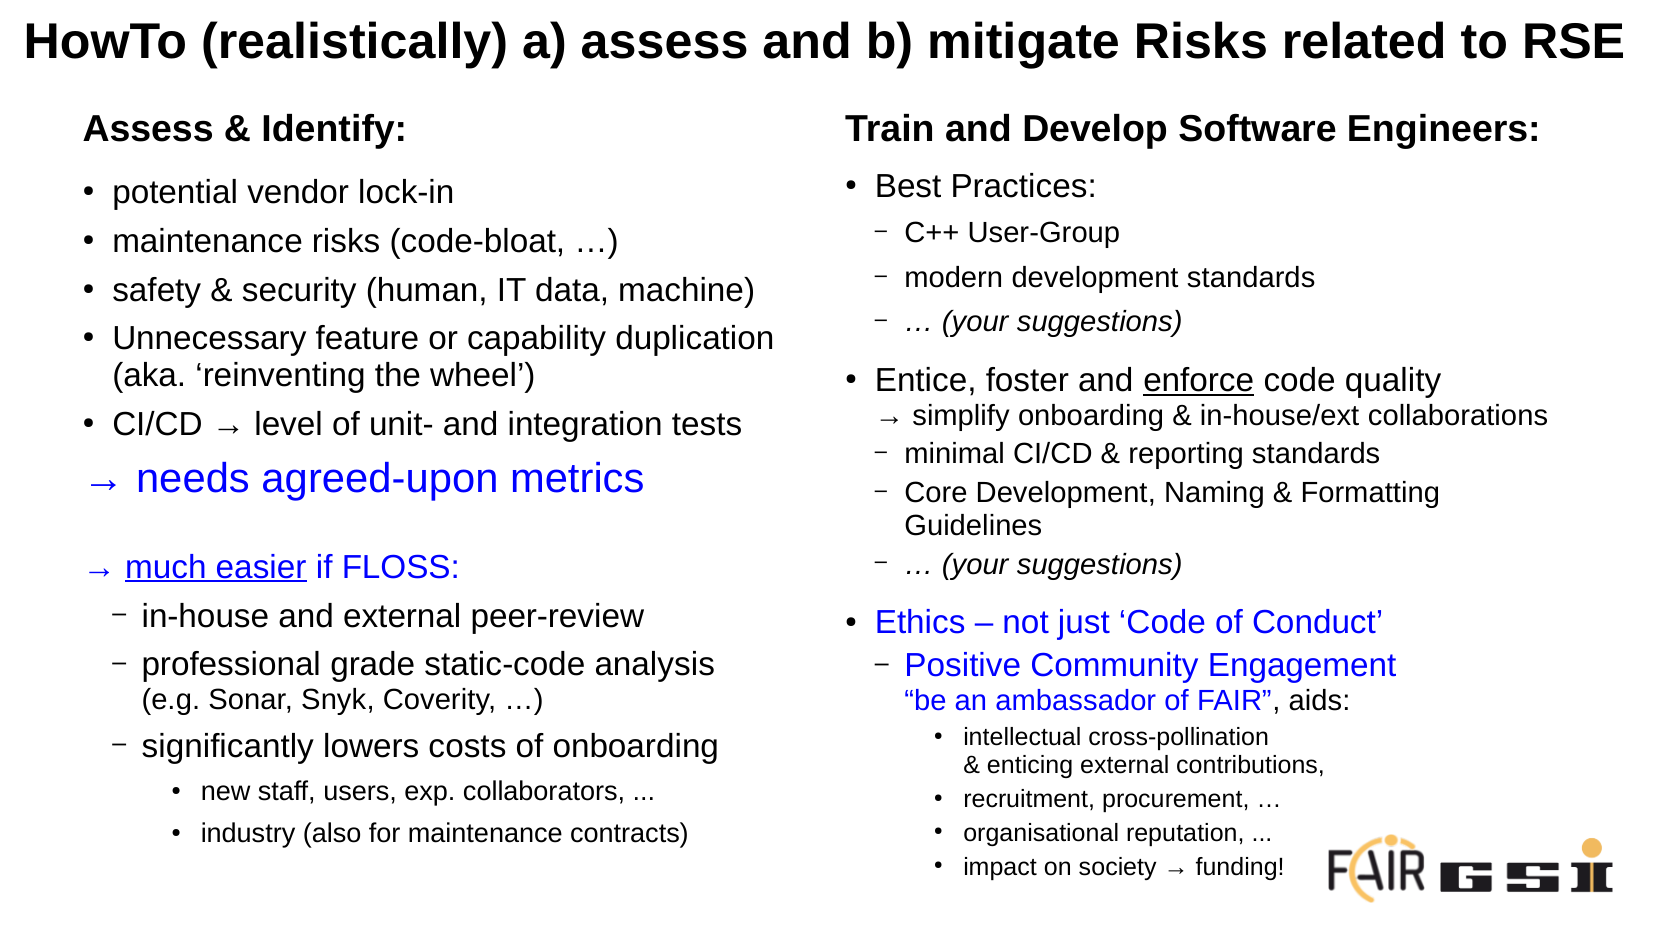

# HowTo (realistically) a) assess and b) mitigate Risks related to RSE
Assess & Identify:
potential vendor lock-in
maintenance risks (code-bloat, …)
safety & security (human, IT data, machine)
Unnecessary feature or capability duplication (aka. ‘reinventing the wheel’)
CI/CD → level of unit- and integration tests
→ needs agreed-upon metrics
→ much easier if FLOSS:
in-house and external peer-review
professional grade static-code analysis
(e.g. Sonar, Snyk, Coverity, …)
significantly lowers costs of onboarding
new staff, users, exp. collaborators, ...
industry (also for maintenance contracts)
Train and Develop Software Engineers:
Best Practices:
C++ User-Group
modern development standards
… (your suggestions)
Entice, foster and enforce code quality
→ simplify onboarding & in-house/ext collaborations
minimal CI/CD & reporting standards
Core Development, Naming & Formatting Guidelines
… (your suggestions)
Ethics – not just ‘Code of Conduct’
Positive Community Engagement
“be an ambassador of FAIR”, aids:
intellectual cross-pollination
& enticing external contributions,
recruitment, procurement, …
organisational reputation, ...
impact on society → funding!